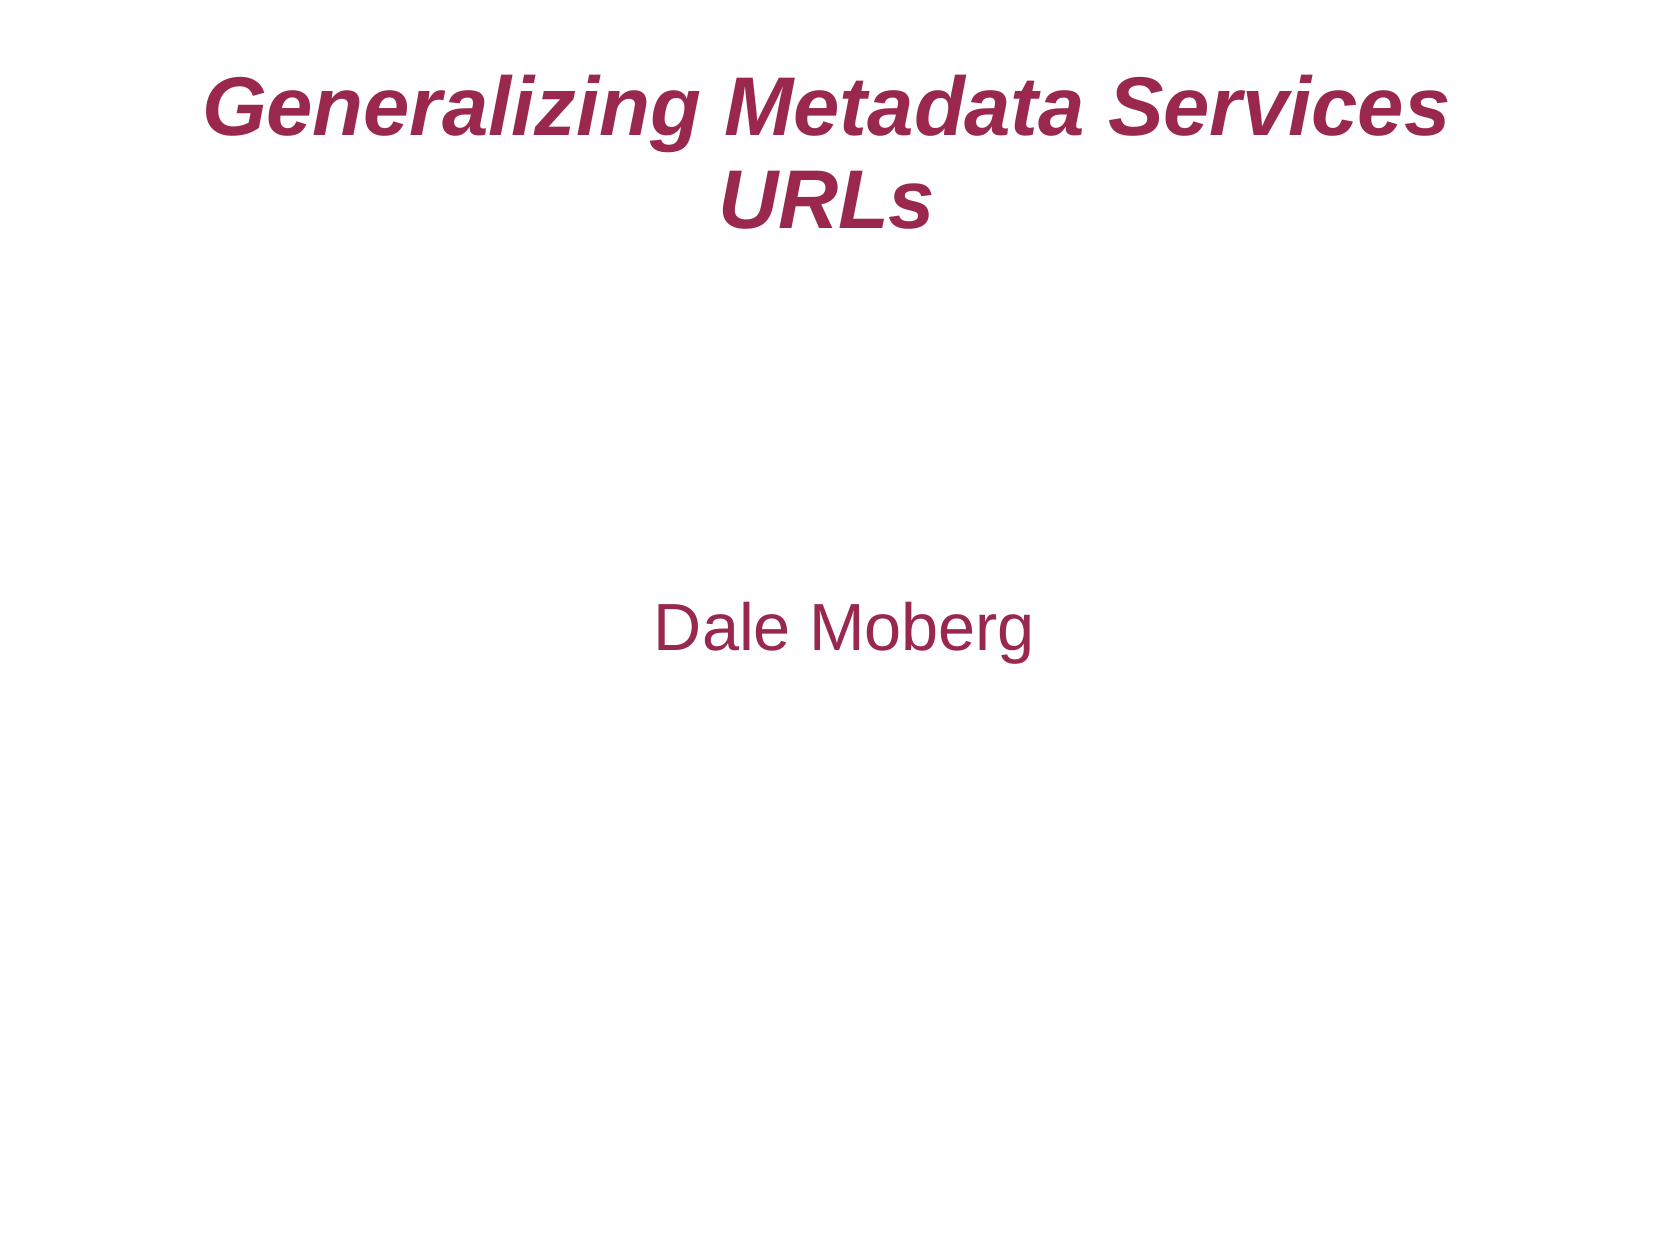

# Generalizing Metadata Services URLs
Dale Moberg